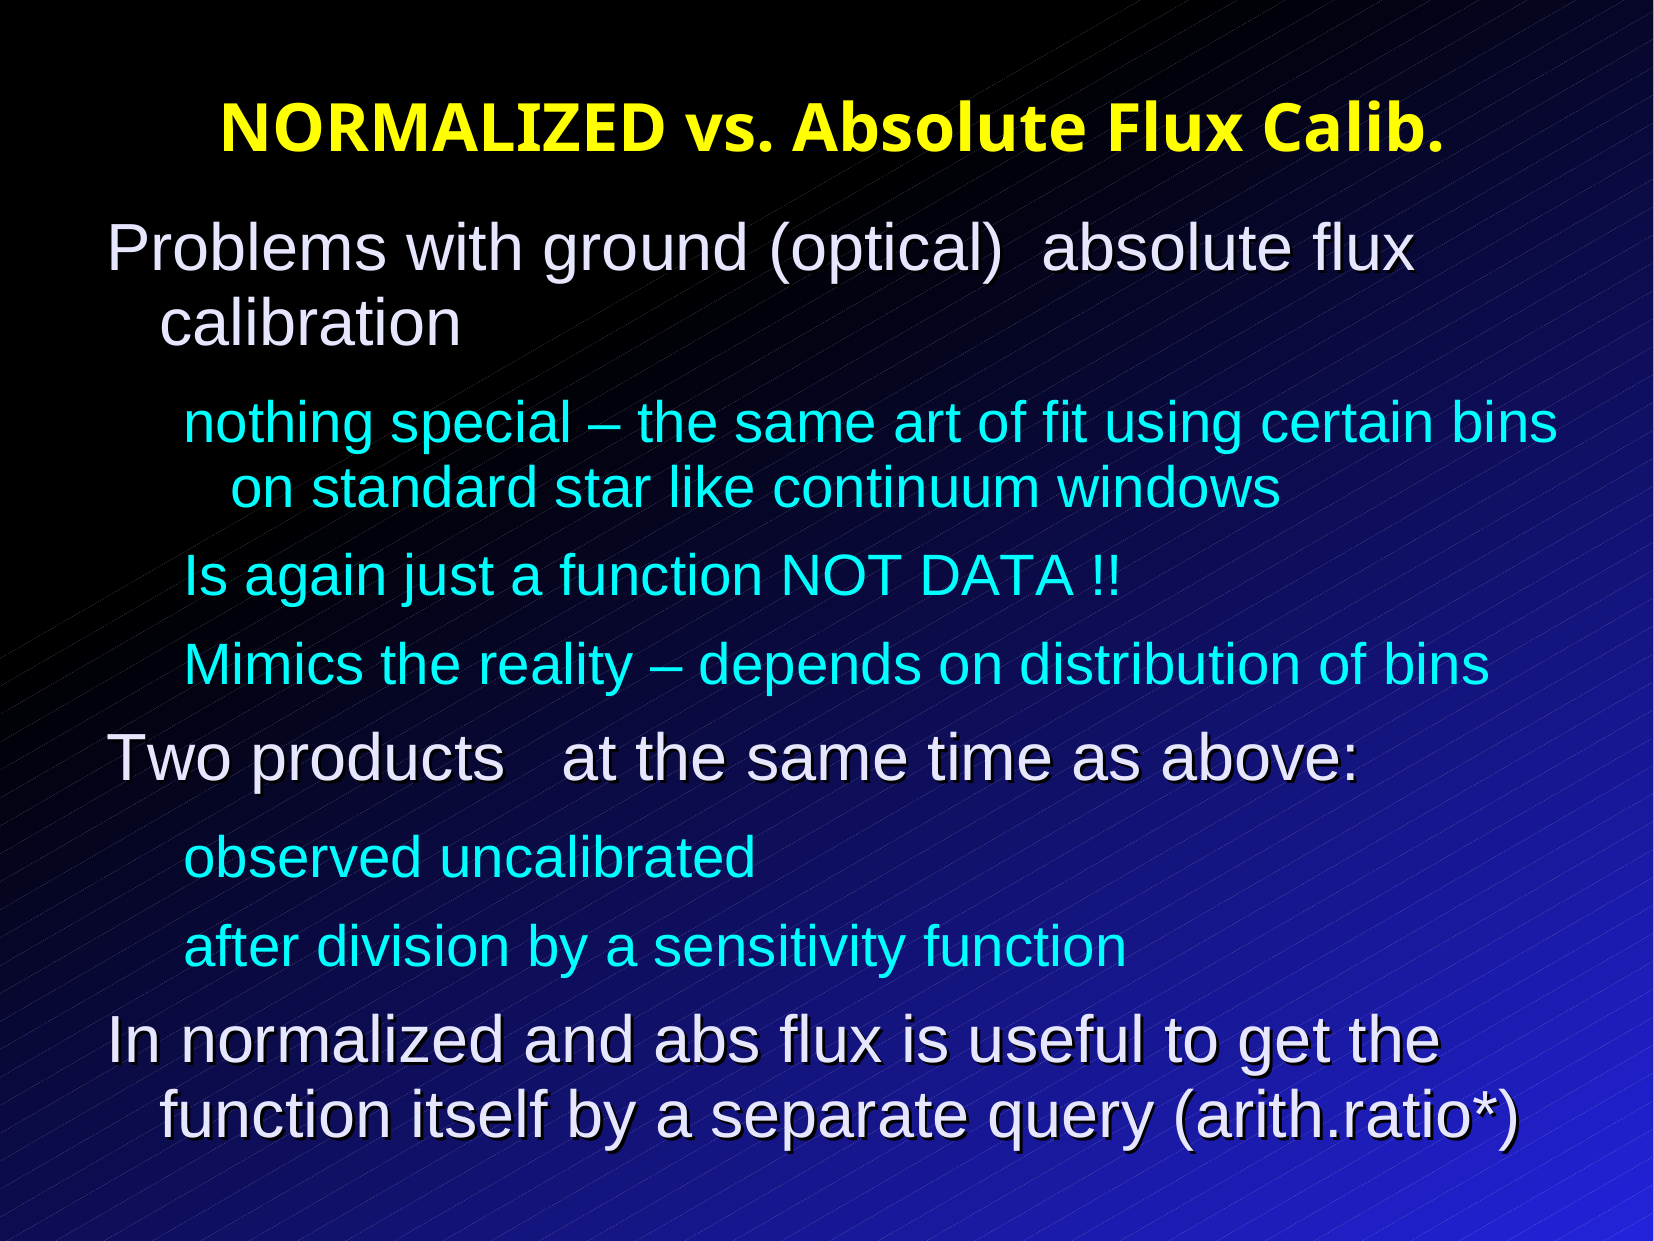

# NORMALIZED vs. Absolute Flux Calib.
Problems with ground (optical) absolute flux calibration
nothing special – the same art of fit using certain bins on standard star like continuum windows
Is again just a function NOT DATA !!
Mimics the reality – depends on distribution of bins
Two products at the same time as above:
observed uncalibrated
after division by a sensitivity function
In normalized and abs flux is useful to get the function itself by a separate query (arith.ratio*)